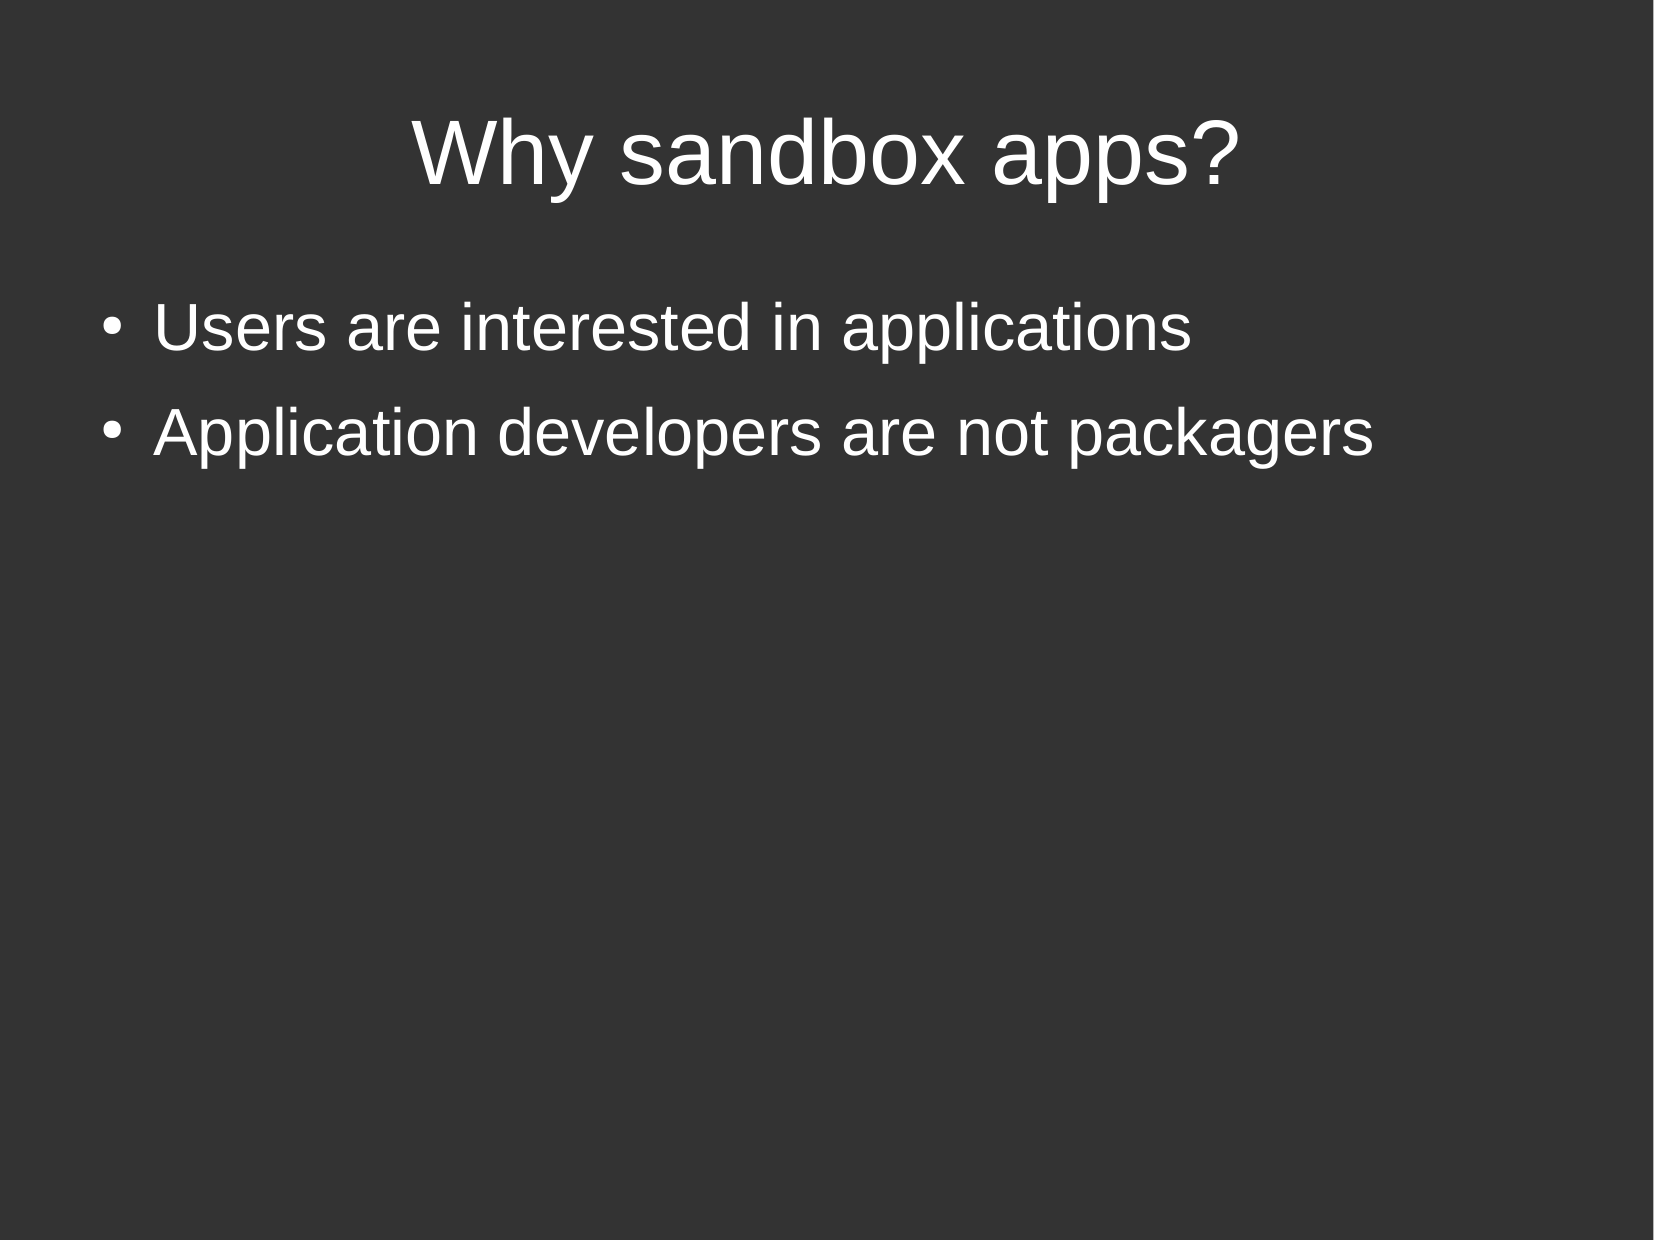

# Why sandbox apps?
Users are interested in applications
Application developers are not packagers